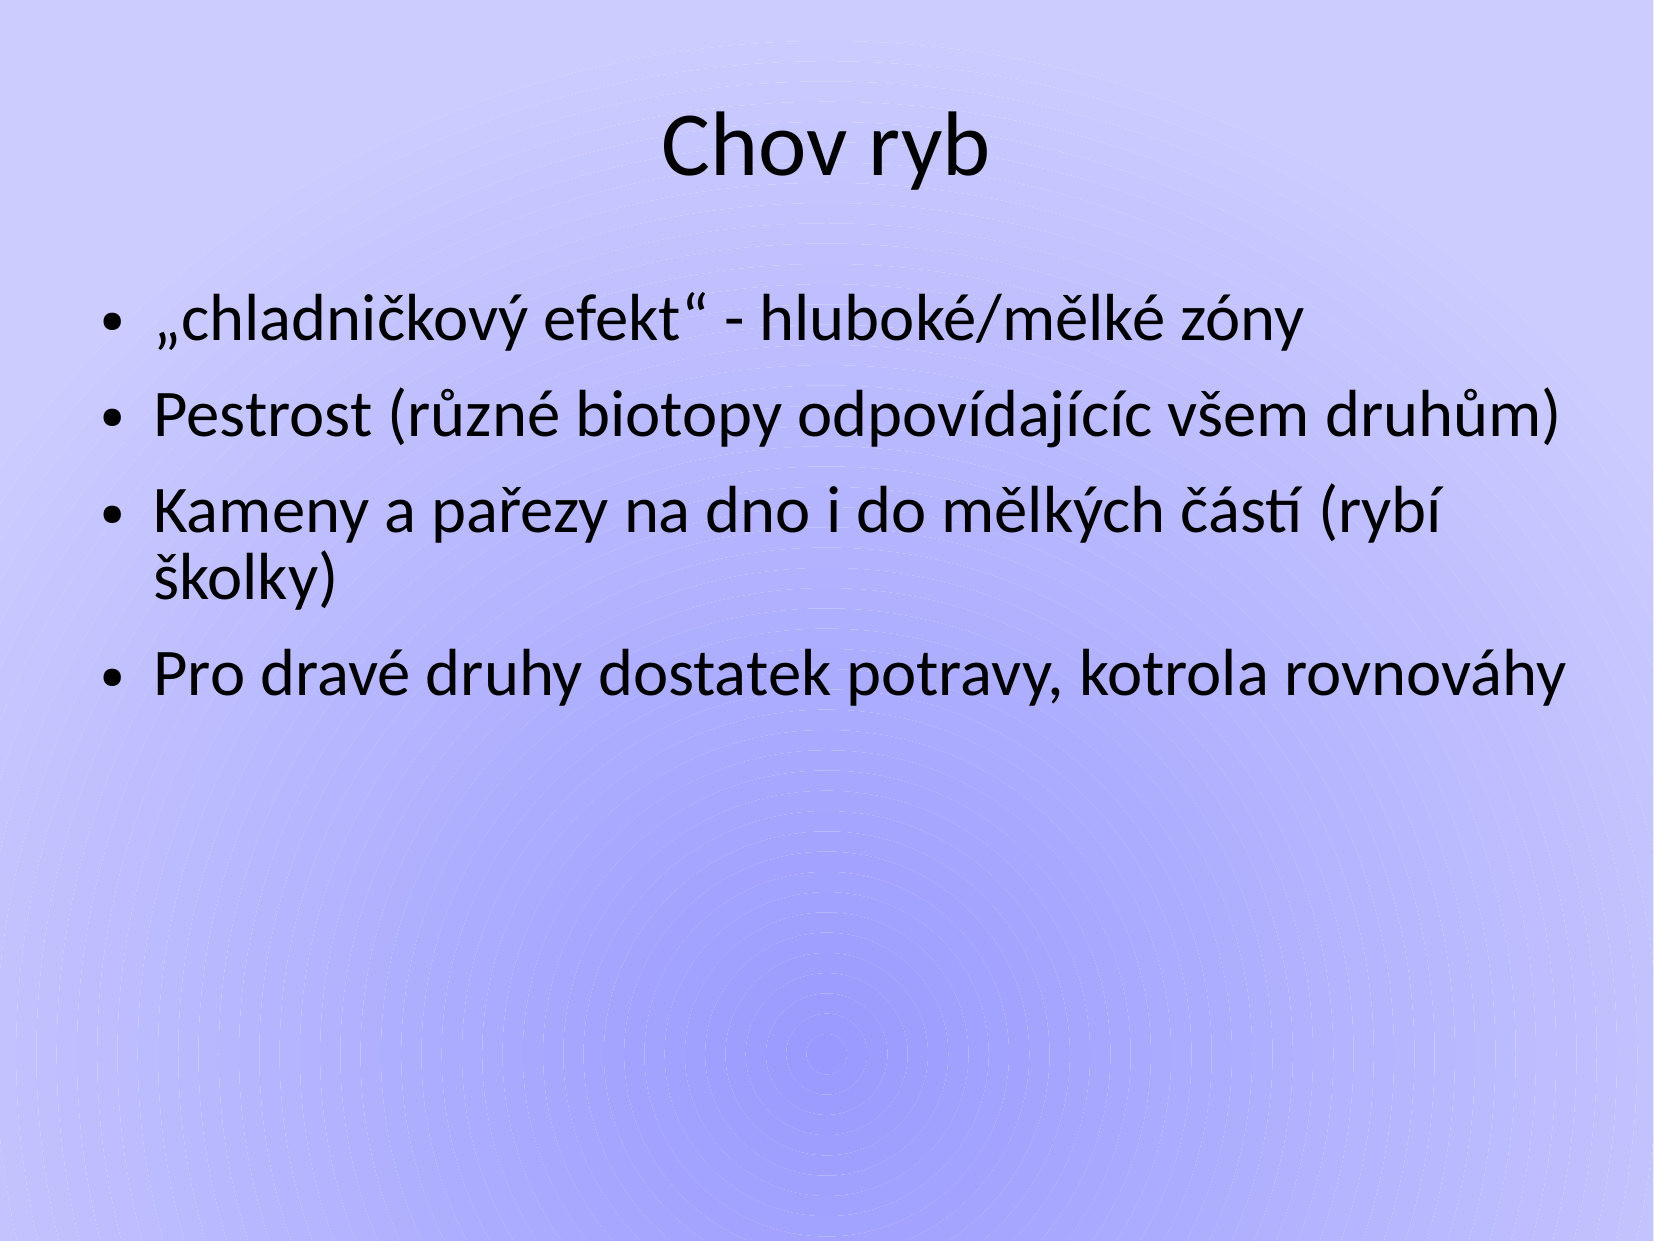

# Chov ryb
„chladničkový efekt“ - hluboké/mělké zóny
Pestrost (různé biotopy odpovídajícíc všem druhům)
Kameny a pařezy na dno i do mělkých částí (rybí školky)
Pro dravé druhy dostatek potravy, kotrola rovnováhy